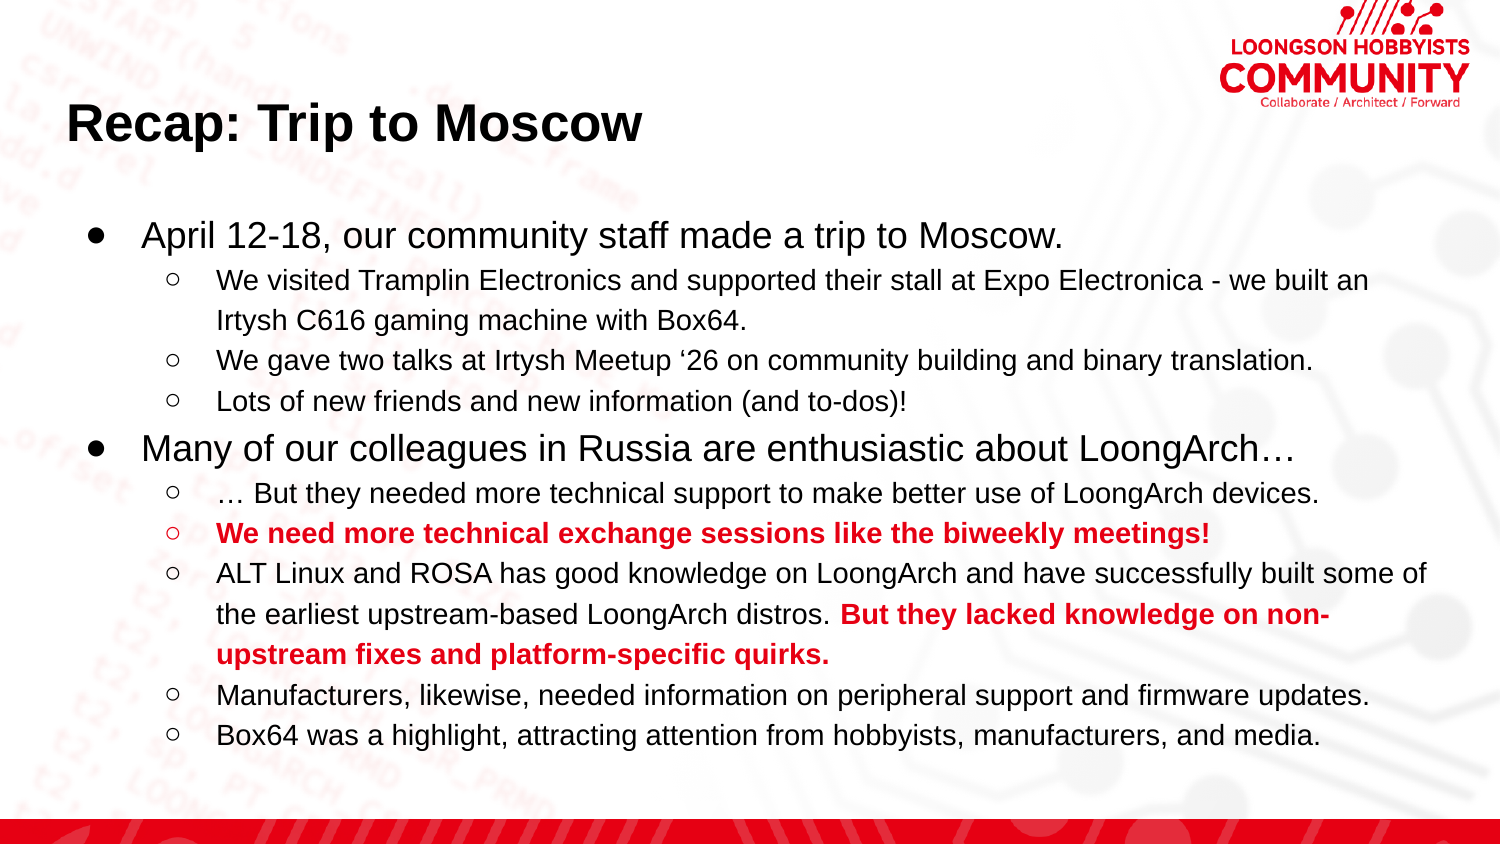

# Recap: Trip to Moscow
April 12-18, our community staff made a trip to Moscow.
We visited Tramplin Electronics and supported their stall at Expo Electronica - we built an
Irtysh C616 gaming machine with Box64.
We gave two talks at Irtysh Meetup ‘26 on community building and binary translation.
Lots of new friends and new information (and to-dos)!
Many of our colleagues in Russia are enthusiastic about LoongArch…
… But they needed more technical support to make better use of LoongArch devices.
We need more technical exchange sessions like the biweekly meetings!
ALT Linux and ROSA has good knowledge on LoongArch and have successfully built some of the earliest upstream-based LoongArch distros. But they lacked knowledge on non-upstream fixes and platform-specific quirks.
Manufacturers, likewise, needed information on peripheral support and firmware updates.
Box64 was a highlight, attracting attention from hobbyists, manufacturers, and media.